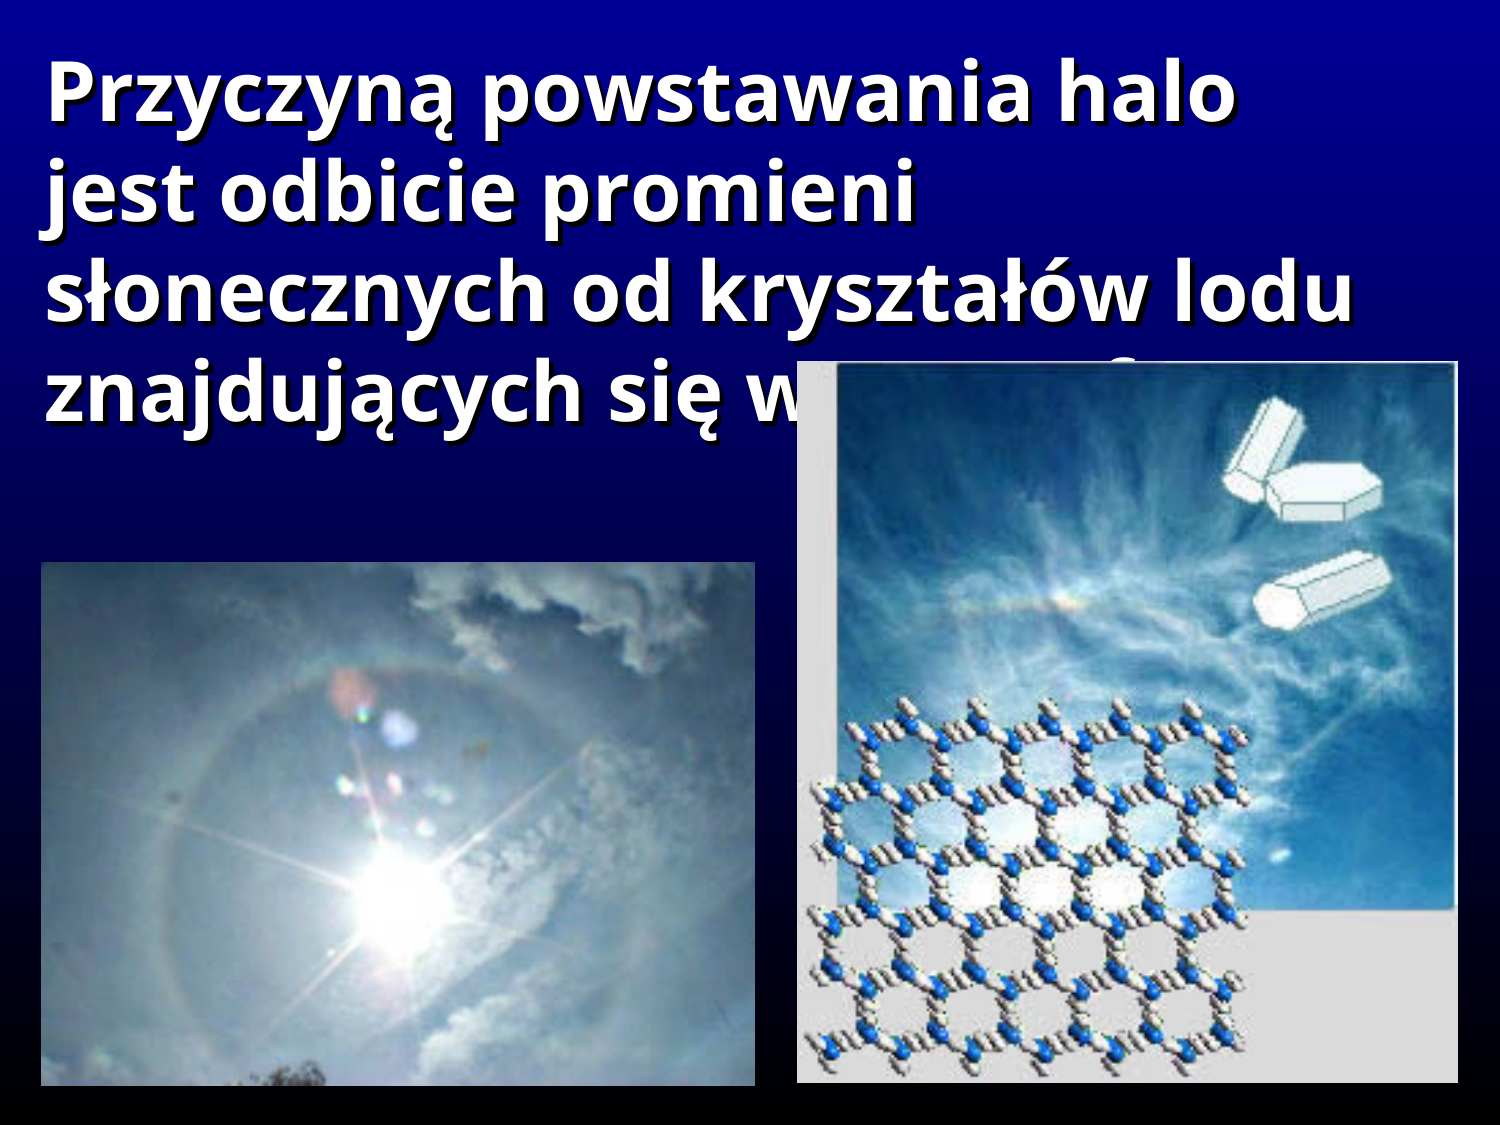

Przyczyną powstawania halo jest odbicie promieni słonecznych od kryształów lodu znajdujących się w atmosferze